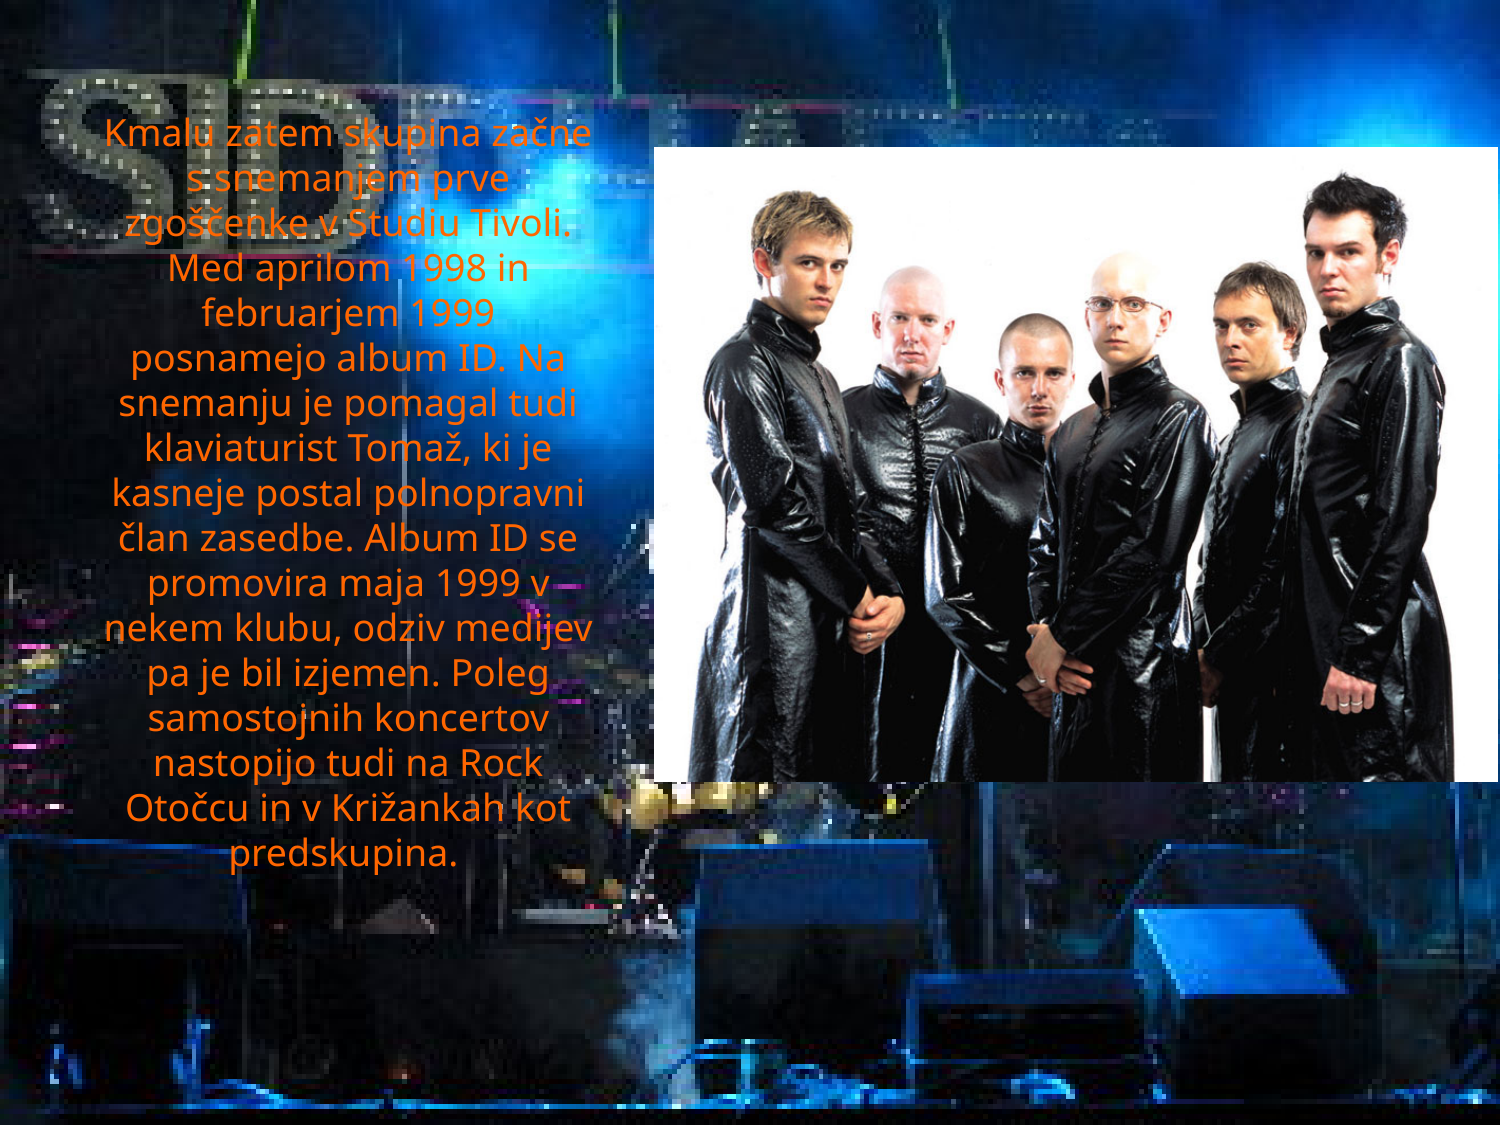

Kmalu zatem skupina začne s snemanjem prve zgoščenke v Studiu Tivoli. Med aprilom 1998 in februarjem 1999 posnamejo album ID. Na snemanju je pomagal tudi klaviaturist Tomaž, ki je kasneje postal polnopravni član zasedbe. Album ID se promovira maja 1999 v nekem klubu, odziv medijev pa je bil izjemen. Poleg samostojnih koncertov nastopijo tudi na Rock Otočcu in v Križankah kot predskupina.